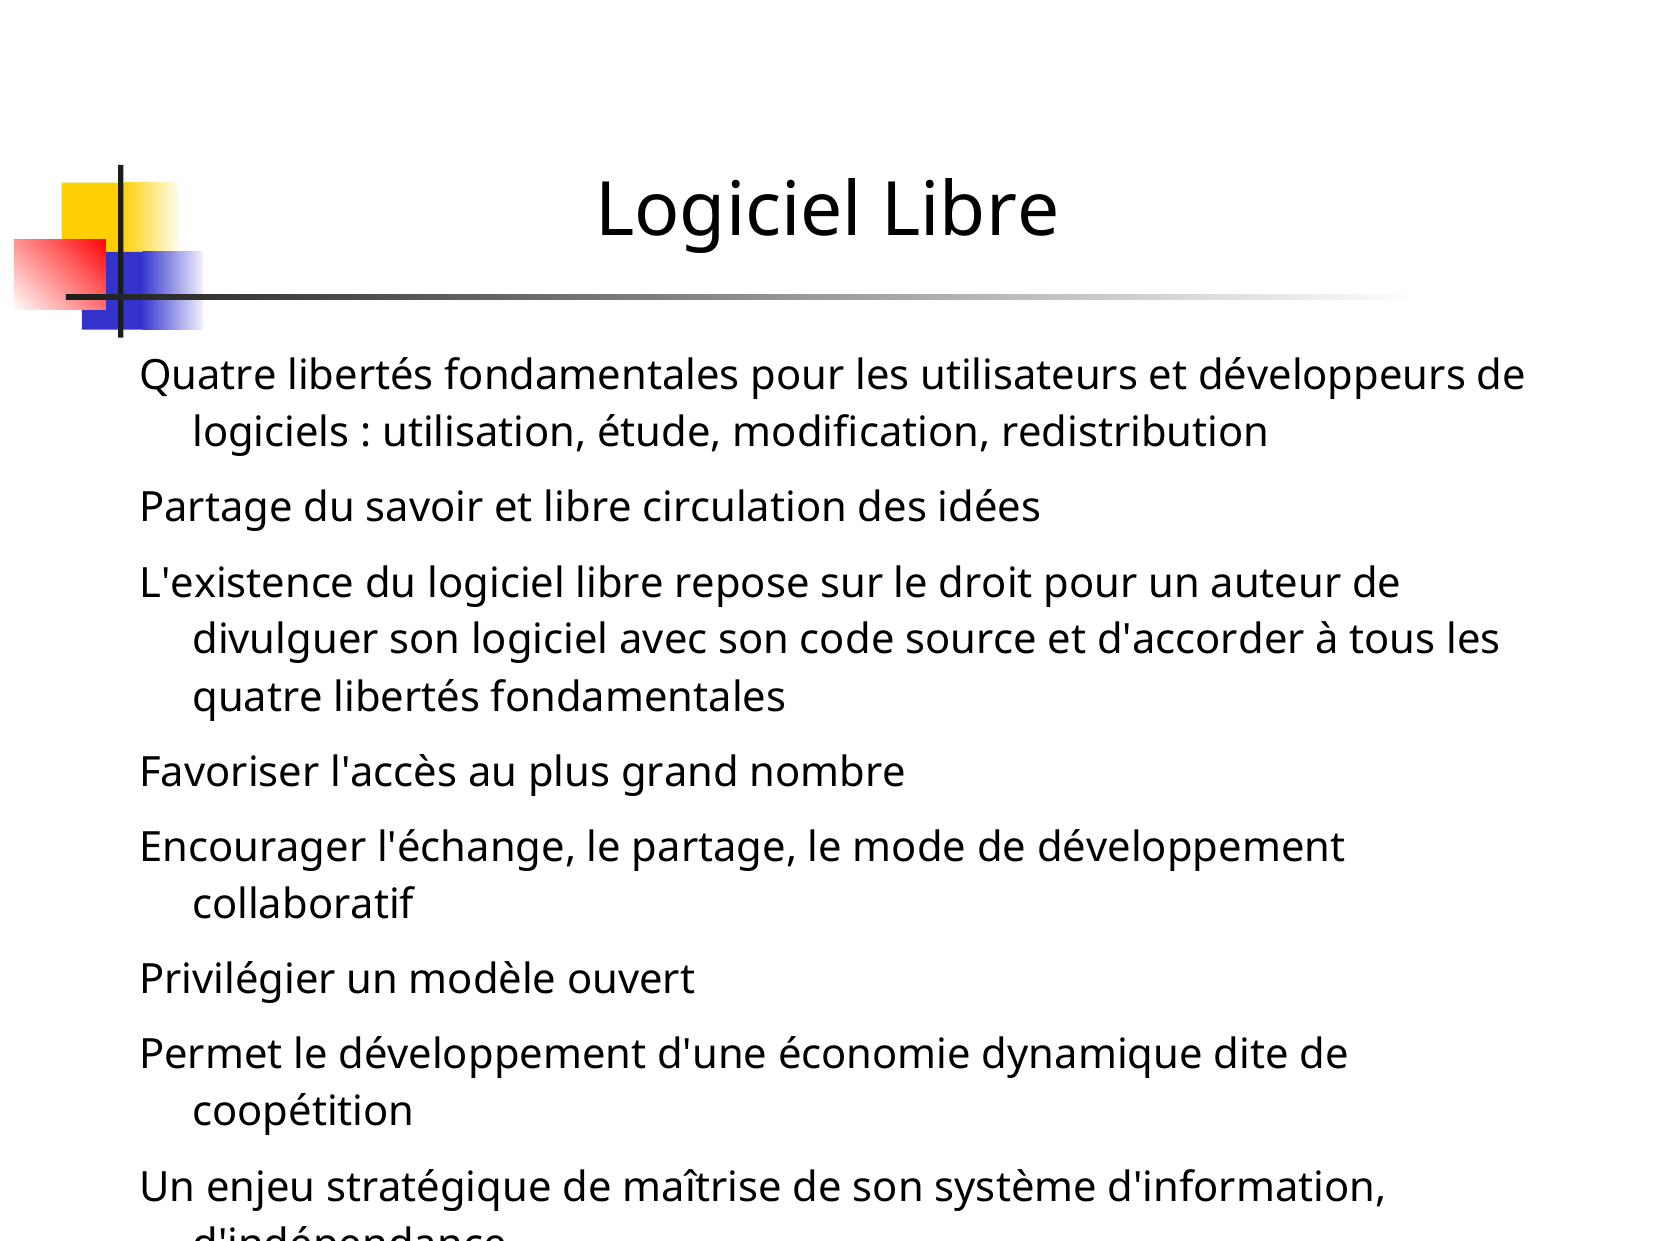

# Logiciel Libre
Quatre libertés fondamentales pour les utilisateurs et développeurs de logiciels : utilisation, étude, modification, redistribution
Partage du savoir et libre circulation des idées
L'existence du logiciel libre repose sur le droit pour un auteur de divulguer son logiciel avec son code source et d'accorder à tous les quatre libertés fondamentales
Favoriser l'accès au plus grand nombre
Encourager l'échange, le partage, le mode de développement collaboratif
Privilégier un modèle ouvert
Permet le développement d'une économie dynamique dite de coopétition
Un enjeu stratégique de maîtrise de son système d'information, d'indépendance